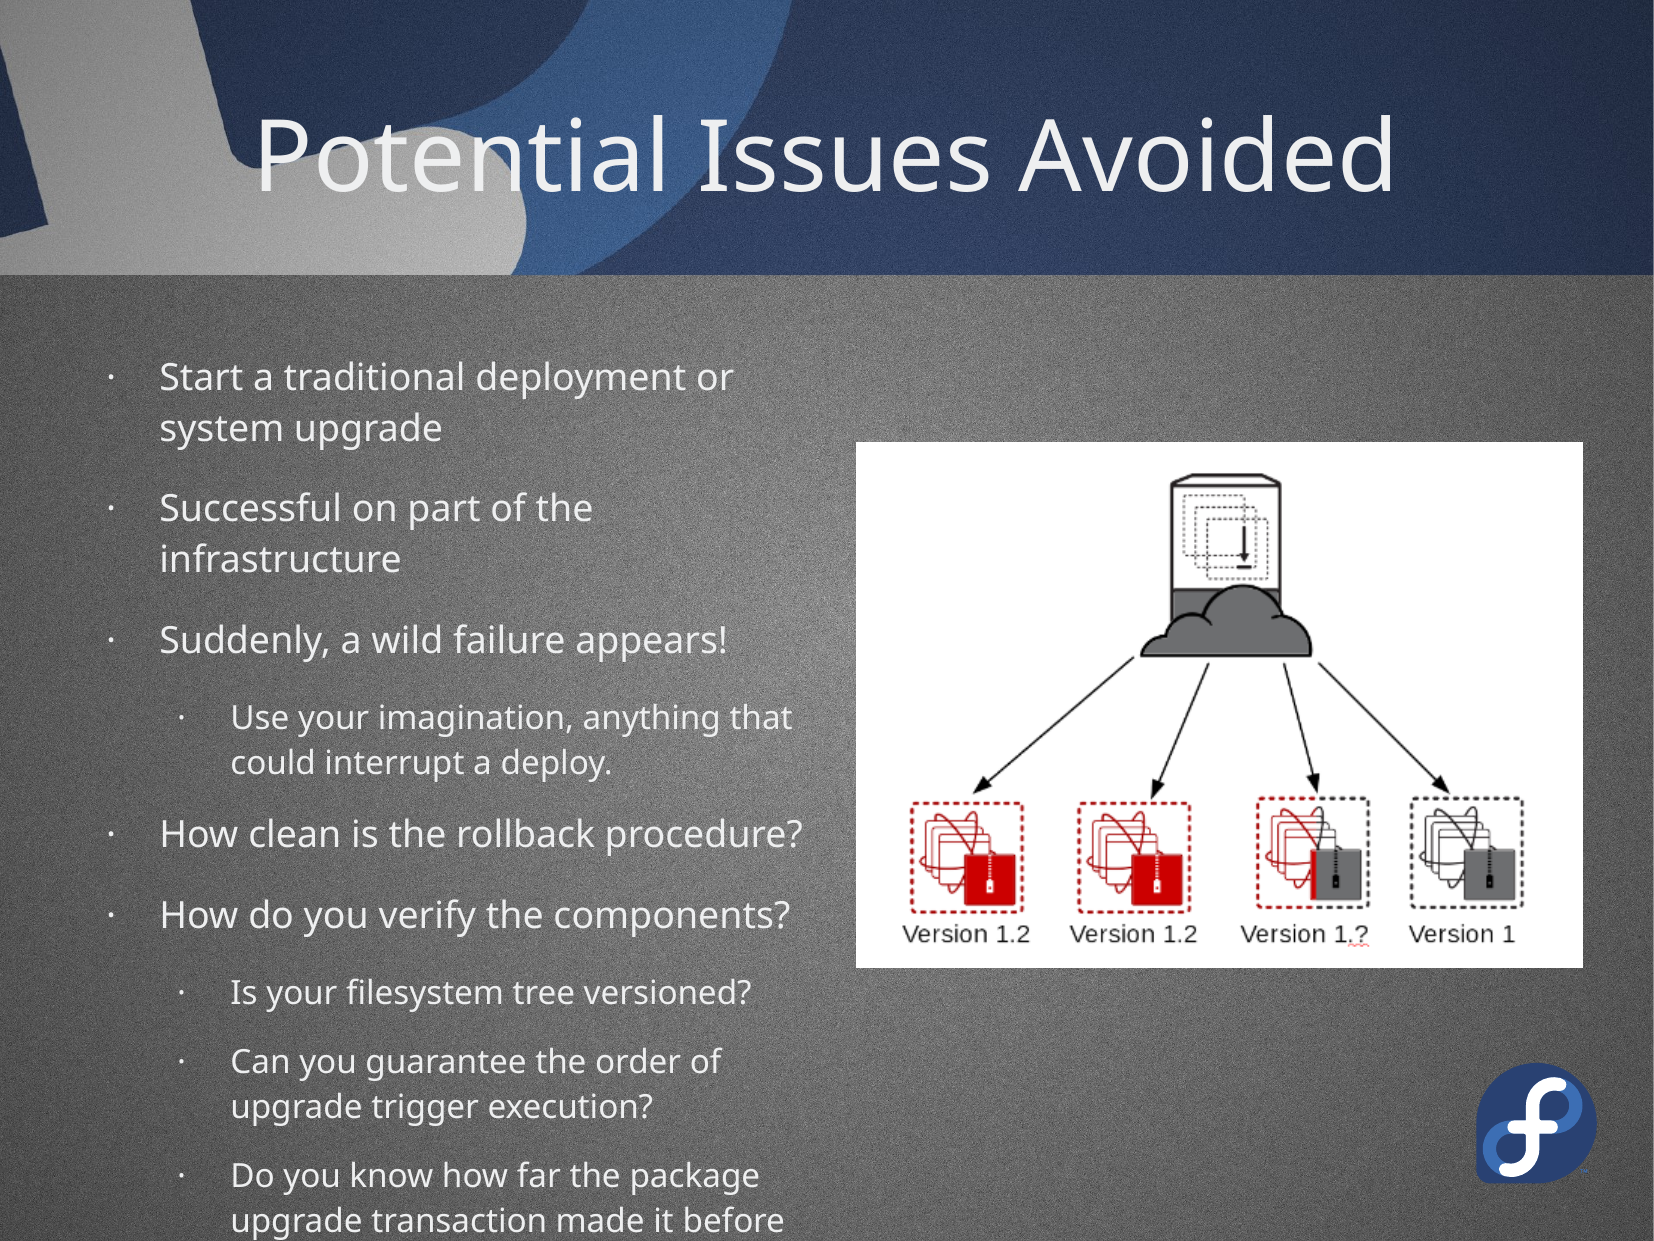

# Potential Issues Avoided
Start a traditional deployment or system upgrade
Successful on part of the infrastructure
Suddenly, a wild failure appears!
Use your imagination, anything that could interrupt a deploy.
How clean is the rollback procedure?
How do you verify the components?
Is your filesystem tree versioned?
Can you guarantee the order of upgrade trigger execution?
Do you know how far the package upgrade transaction made it before the failure?